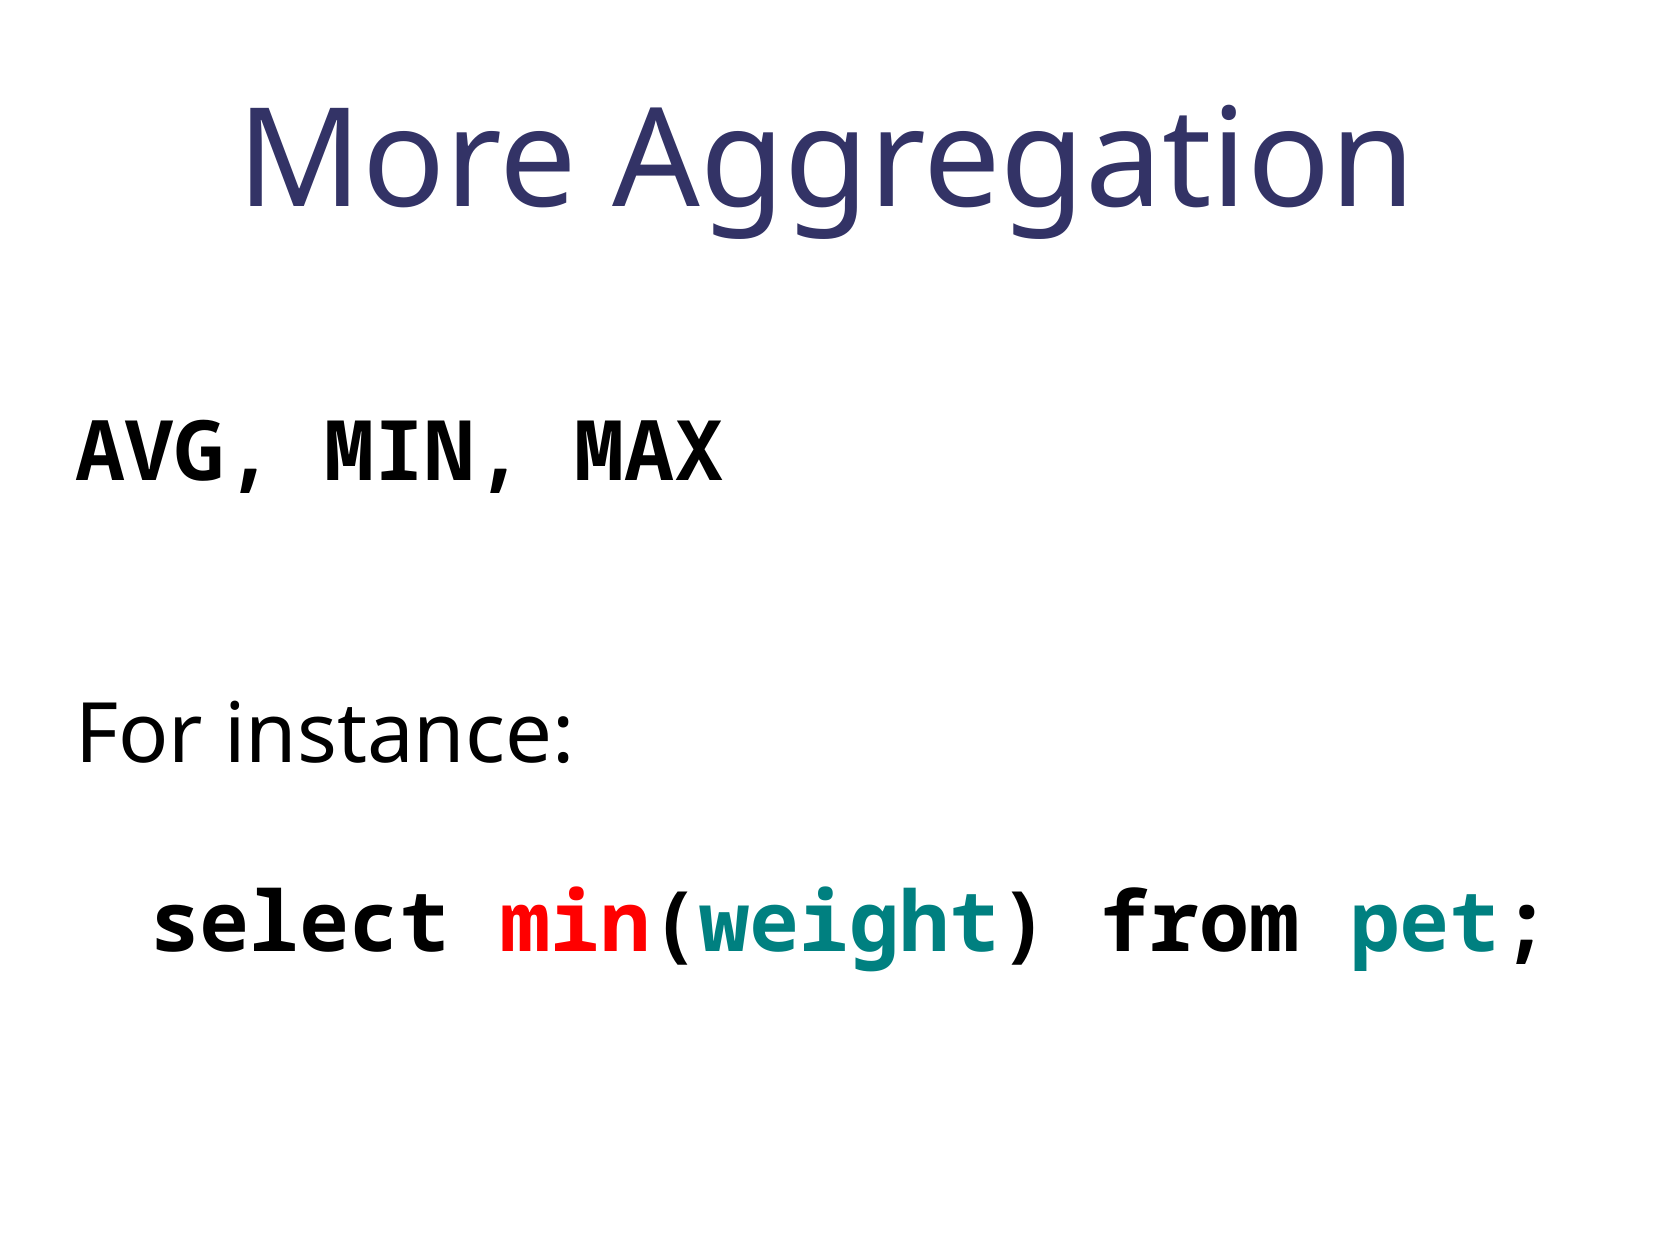

# More Aggregation
AVG, MIN, MAX
For instance:
select min(weight) from pet;